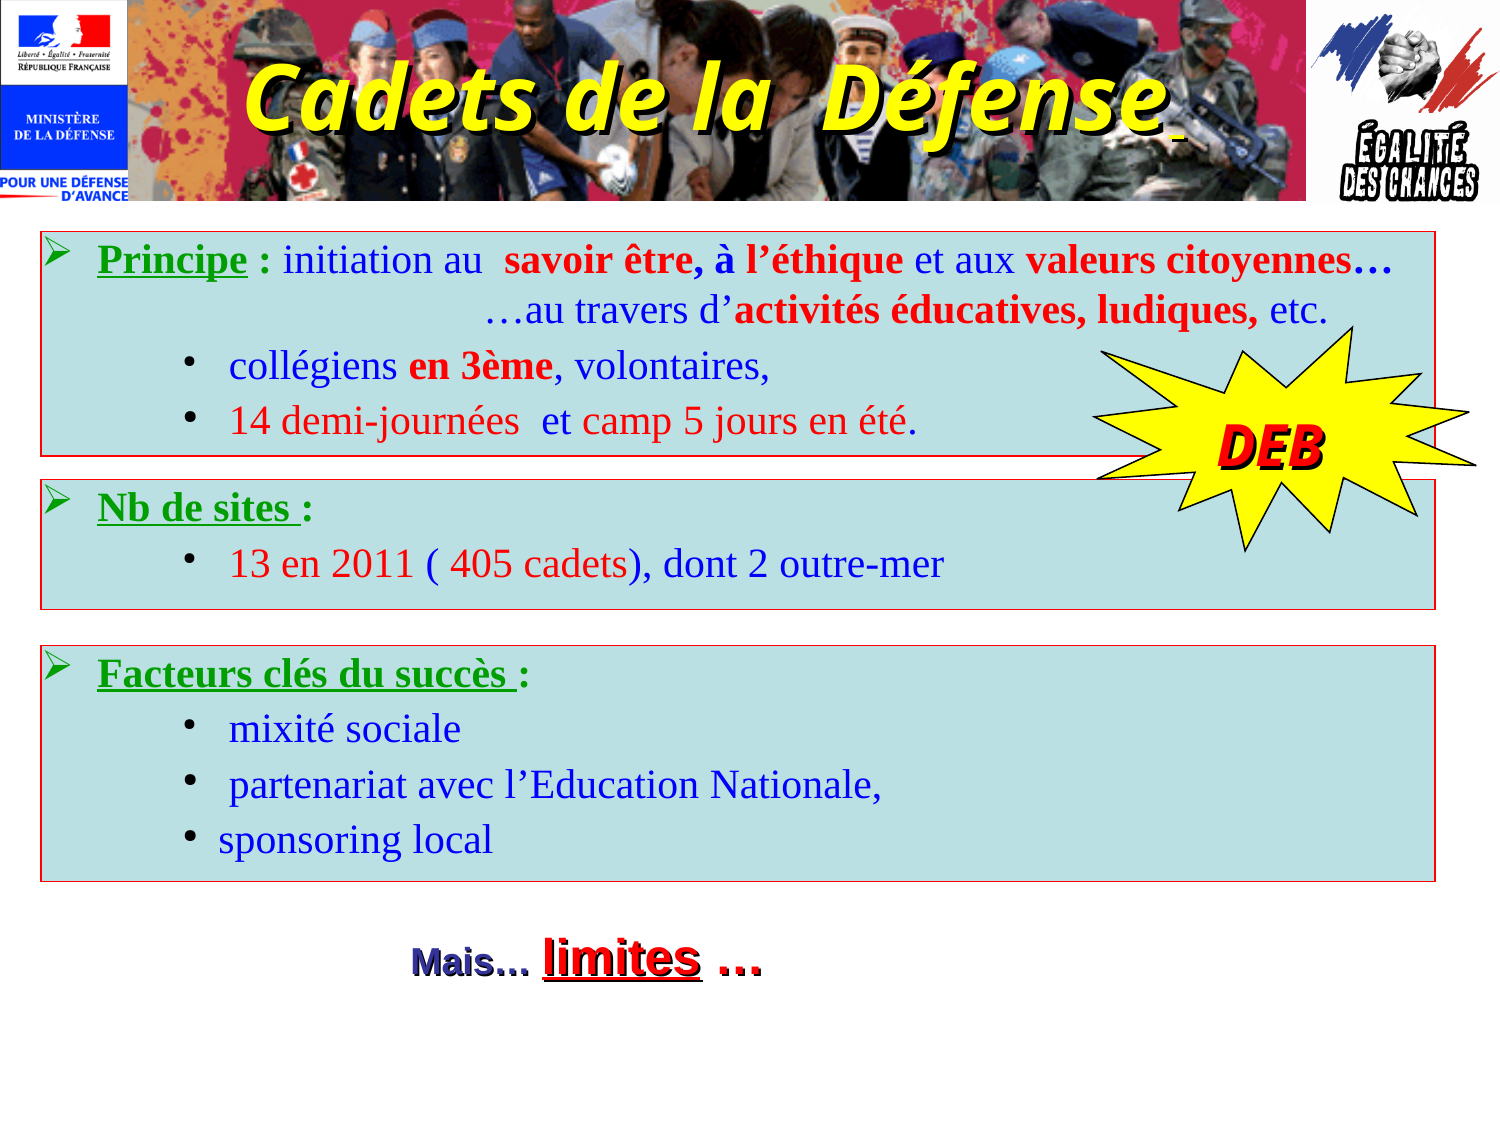

Cadets de la Défense
Principe : initiation au savoir être, à l’éthique et aux valeurs citoyennes… 					…au travers d’activités éducatives, ludiques, etc.
 collégiens en 3ème, volontaires,
 14 demi-journées et camp 5 jours en été.
 DEB
Nb de sites :
 13 en 2011 ( 405 cadets), dont 2 outre-mer
Facteurs clés du succès :
 mixité sociale
 partenariat avec l’Education Nationale,
sponsoring local
Mais… limites …